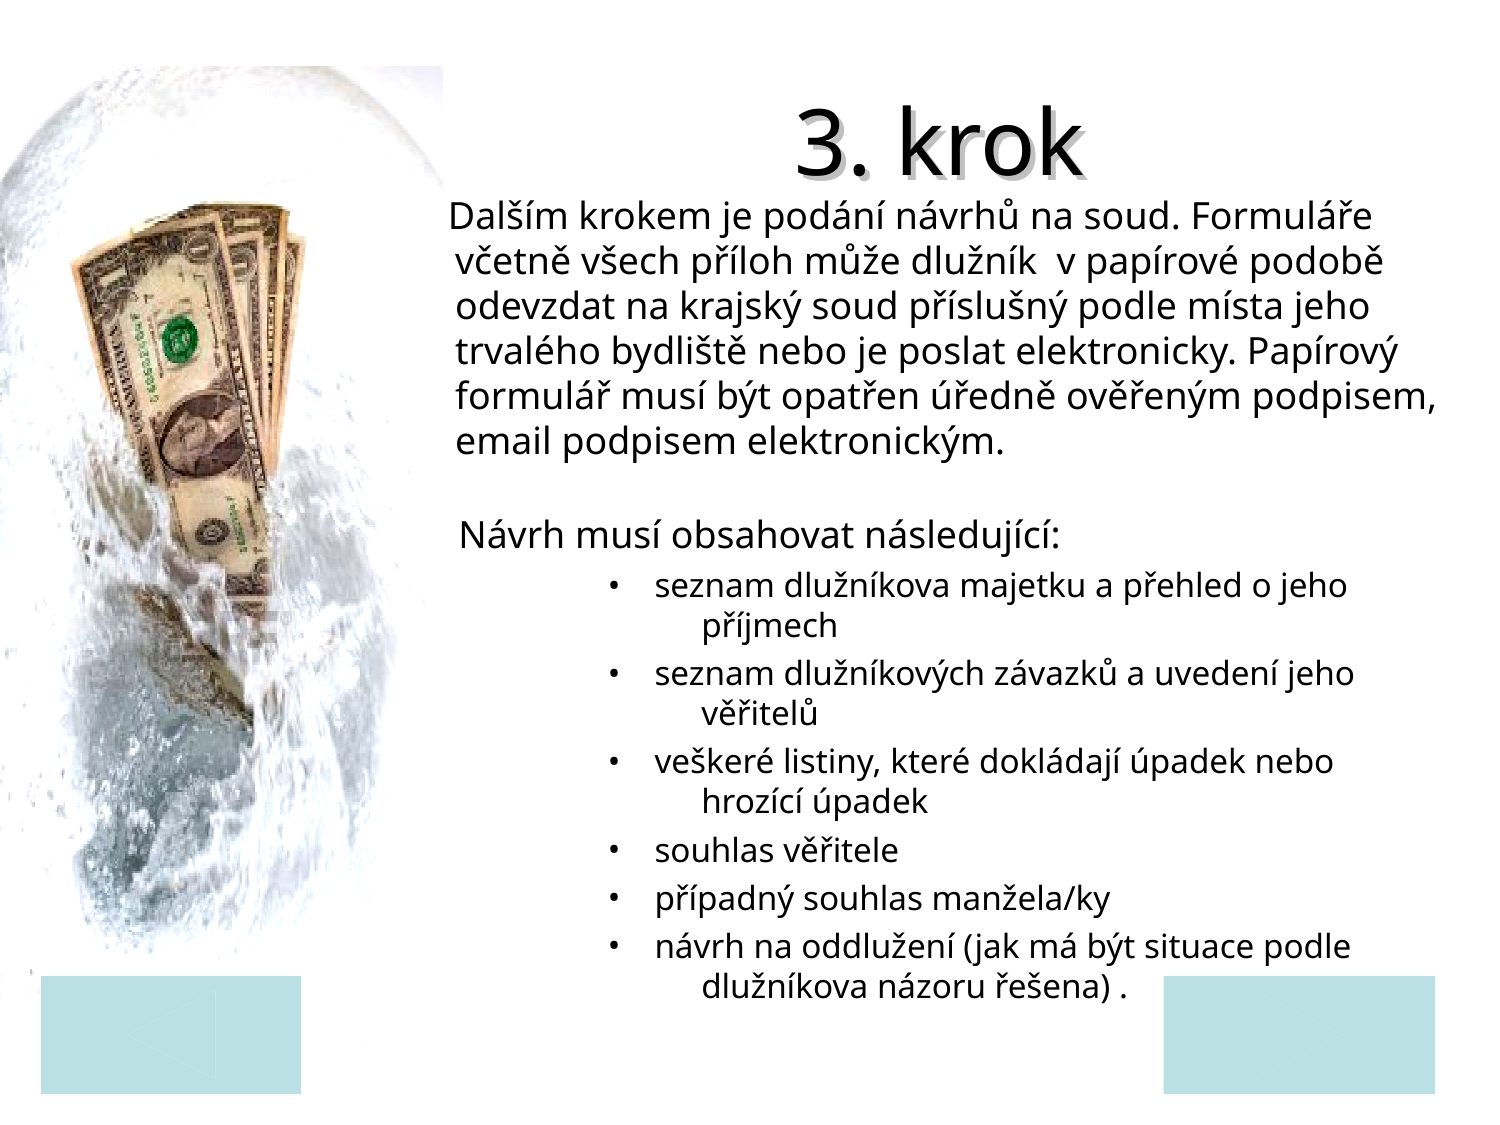

3. krok
 Dalším krokem je podání návrhů na soud. Formuláře včetně všech příloh může dlužník v papírové podobě odevzdat na krajský soud příslušný podle místa jeho trvalého bydliště nebo je poslat elektronicky. Papírový formulář musí být opatřen úředně ověřeným podpisem, email podpisem elektronickým.
Návrh musí obsahovat následující:
seznam dlužníkova majetku a přehled o jeho příjmech
seznam dlužníkových závazků a uvedení jeho věřitelů
veškeré listiny, které dokládají úpadek nebo hrozící úpadek
souhlas věřitele
případný souhlas manžela/ky
návrh na oddlužení (jak má být situace podle dlužníkova názoru řešena) .